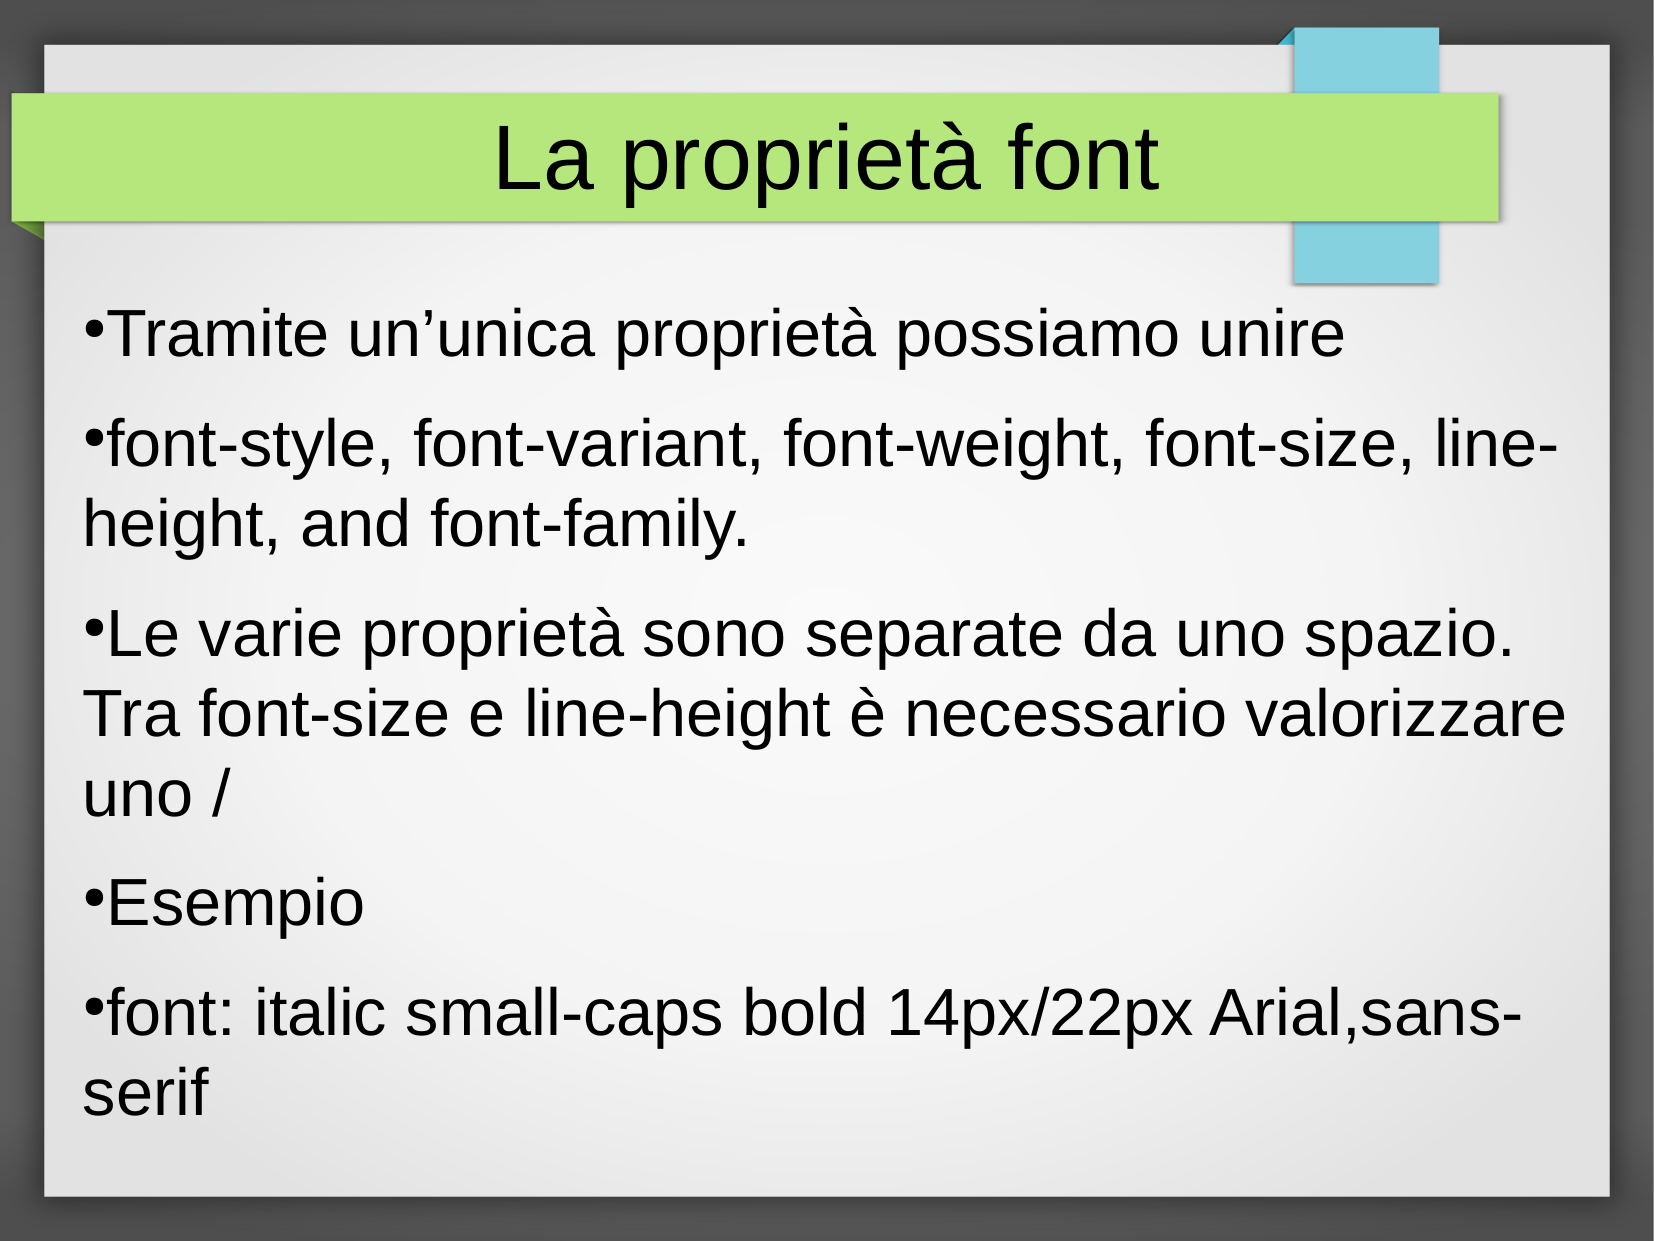

# La proprietà font
Tramite un’unica proprietà possiamo unire
font-style, font-variant, font-weight, font-size, line-height, and font-family.
Le varie proprietà sono separate da uno spazio. Tra font-size e line-height è necessario valorizzare uno /
Esempio
font: italic small-caps bold 14px/22px Arial,sans-serif